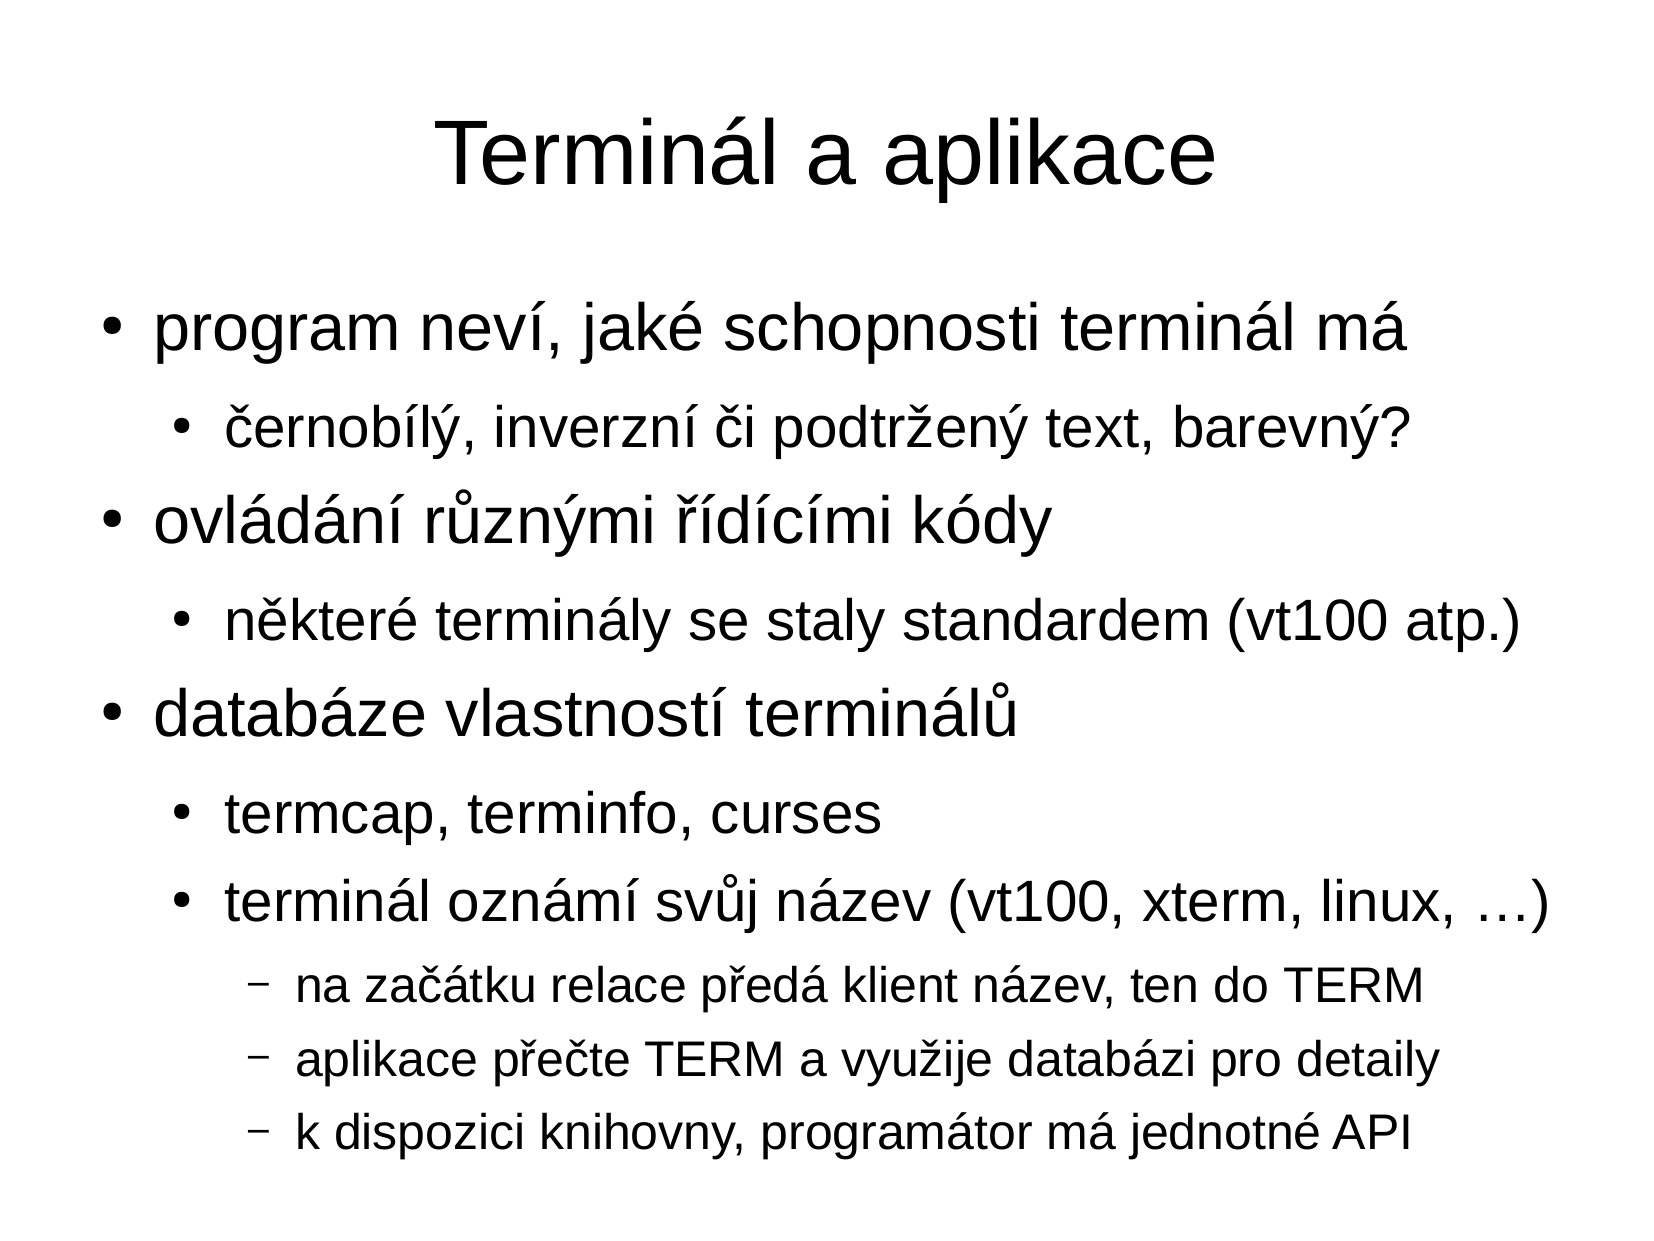

# Terminál a aplikace
program neví, jaké schopnosti terminál má
černobílý, inverzní či podtržený text, barevný?
ovládání různými řídícími kódy
některé terminály se staly standardem (vt100 atp.)
databáze vlastností terminálů
termcap, terminfo, curses
terminál oznámí svůj název (vt100, xterm, linux, …)
na začátku relace předá klient název, ten do TERM
aplikace přečte TERM a využije databázi pro detaily
k dispozici knihovny, programátor má jednotné API